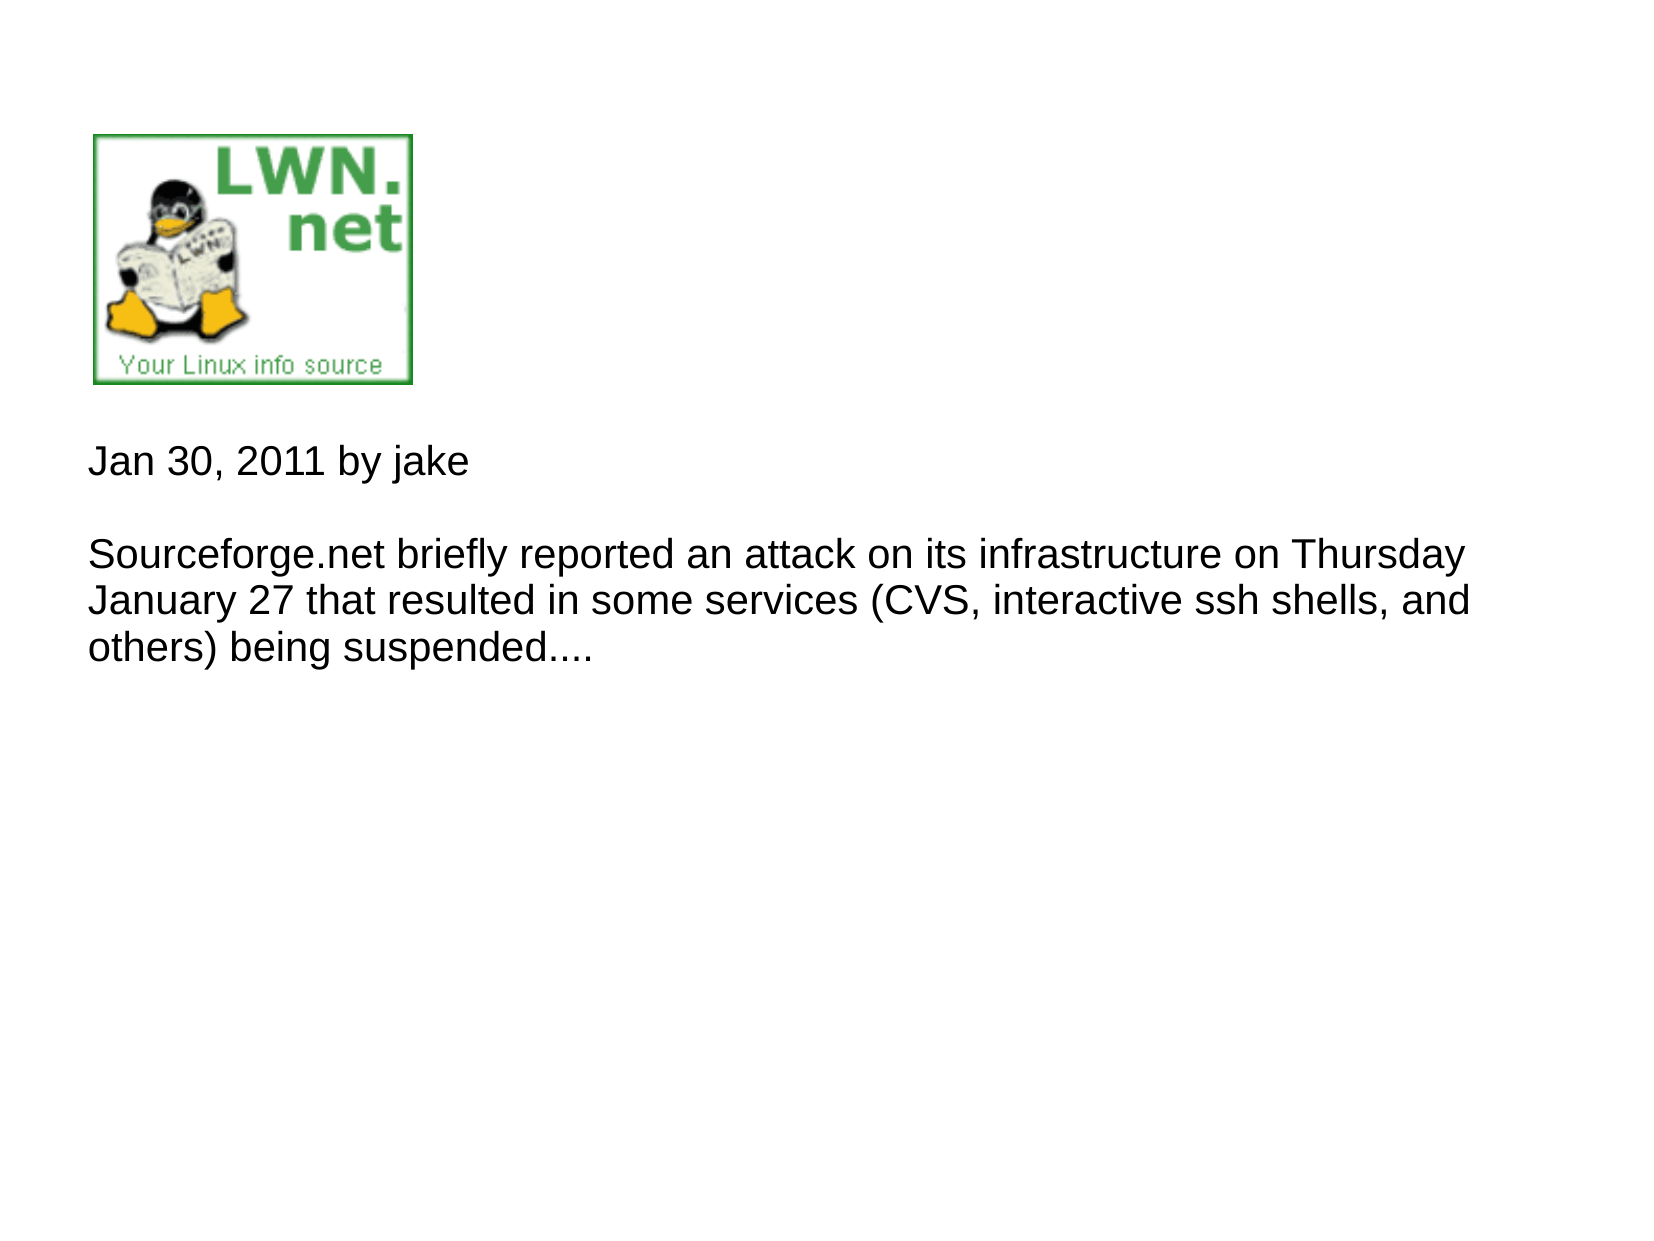

Jan 30, 2011 by jake
Sourceforge.net briefly reported an attack on its infrastructure on Thursday
January 27 that resulted in some services (CVS, interactive ssh shells, and
others) being suspended....